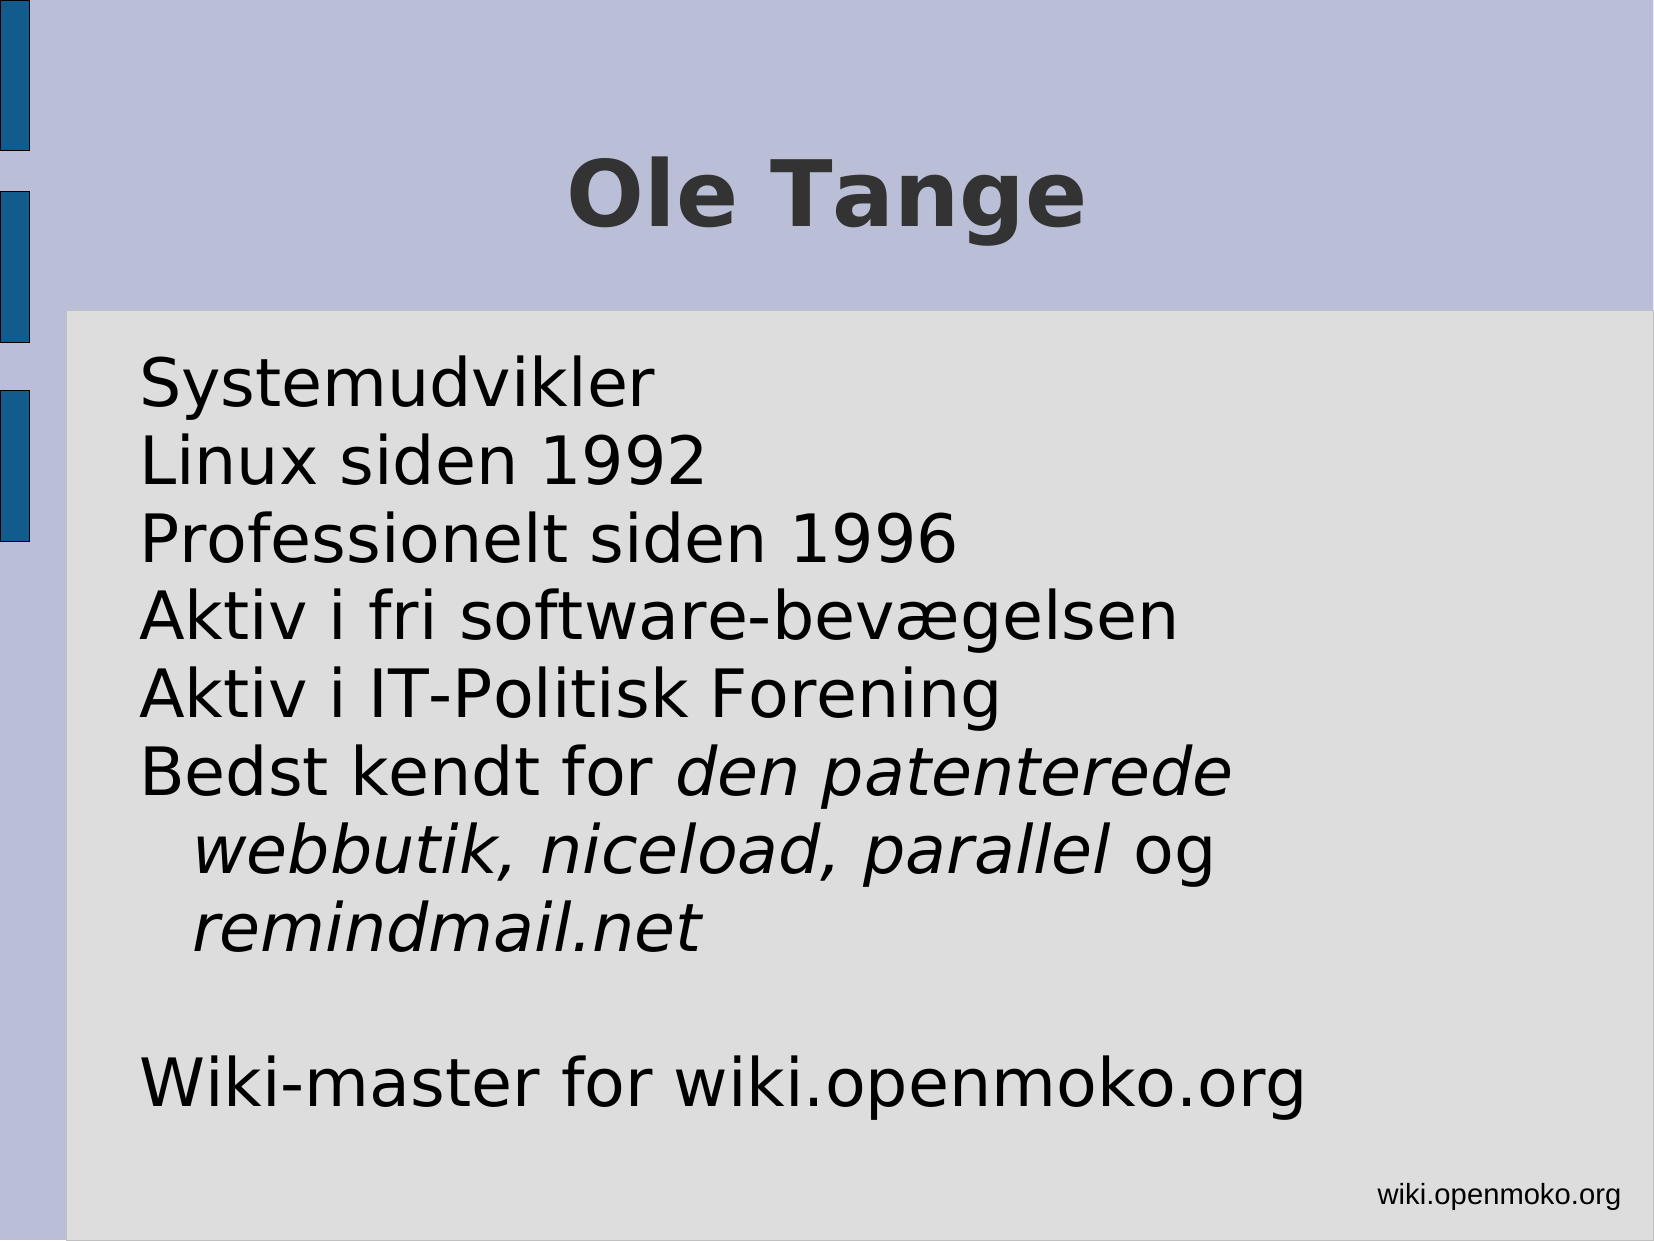

# Ole Tange
Systemudvikler
Linux siden 1992
Professionelt siden 1996
Aktiv i fri software-bevægelsen
Aktiv i IT-Politisk Forening
Bedst kendt for den patenterede webbutik, niceload, parallel og remindmail.net
Wiki-master for wiki.openmoko.org